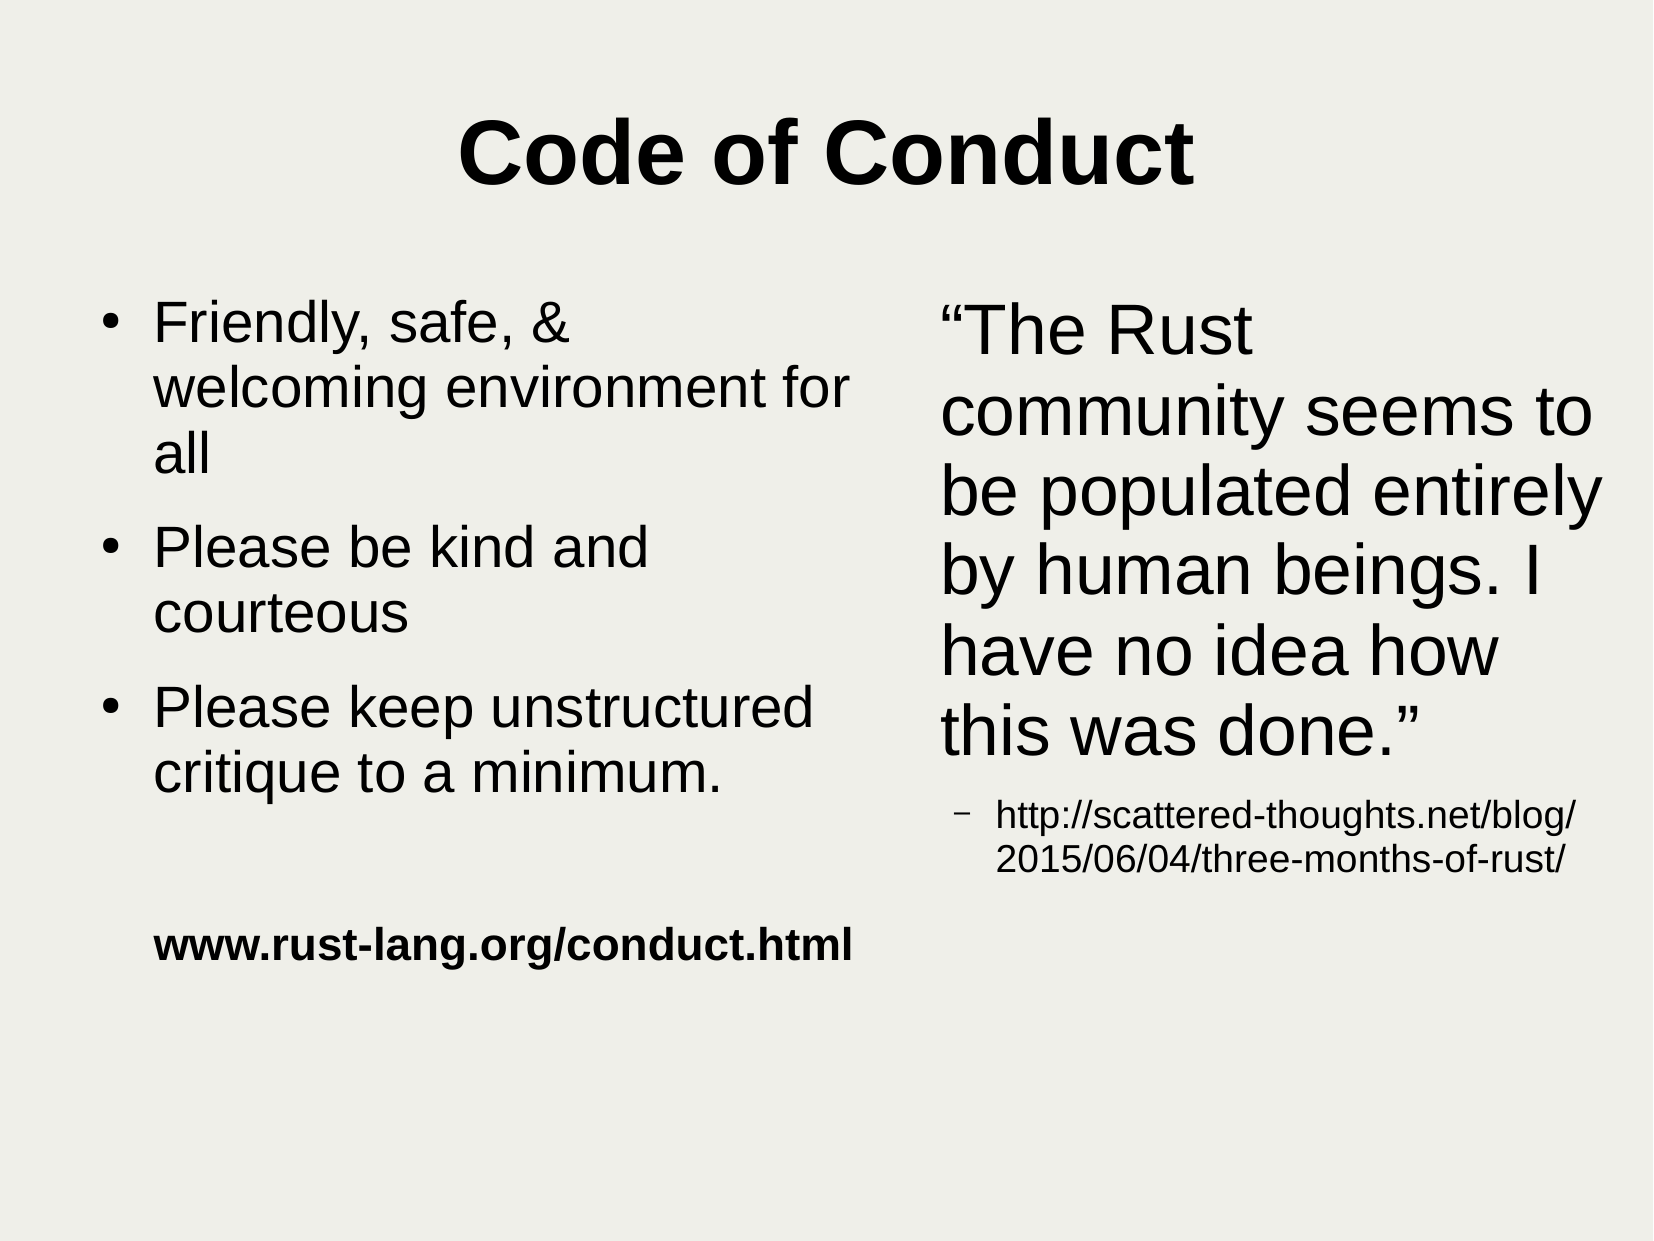

# Code of Conduct
Friendly, safe, & welcoming environment for all
Please be kind and courteous
Please keep unstructured critique to a minimum.
www.rust-lang.org/conduct.html
“The Rust community seems to be populated entirely by human beings. I have no idea how this was done.”
http://scattered-thoughts.net/blog/2015/06/04/three-months-of-rust/